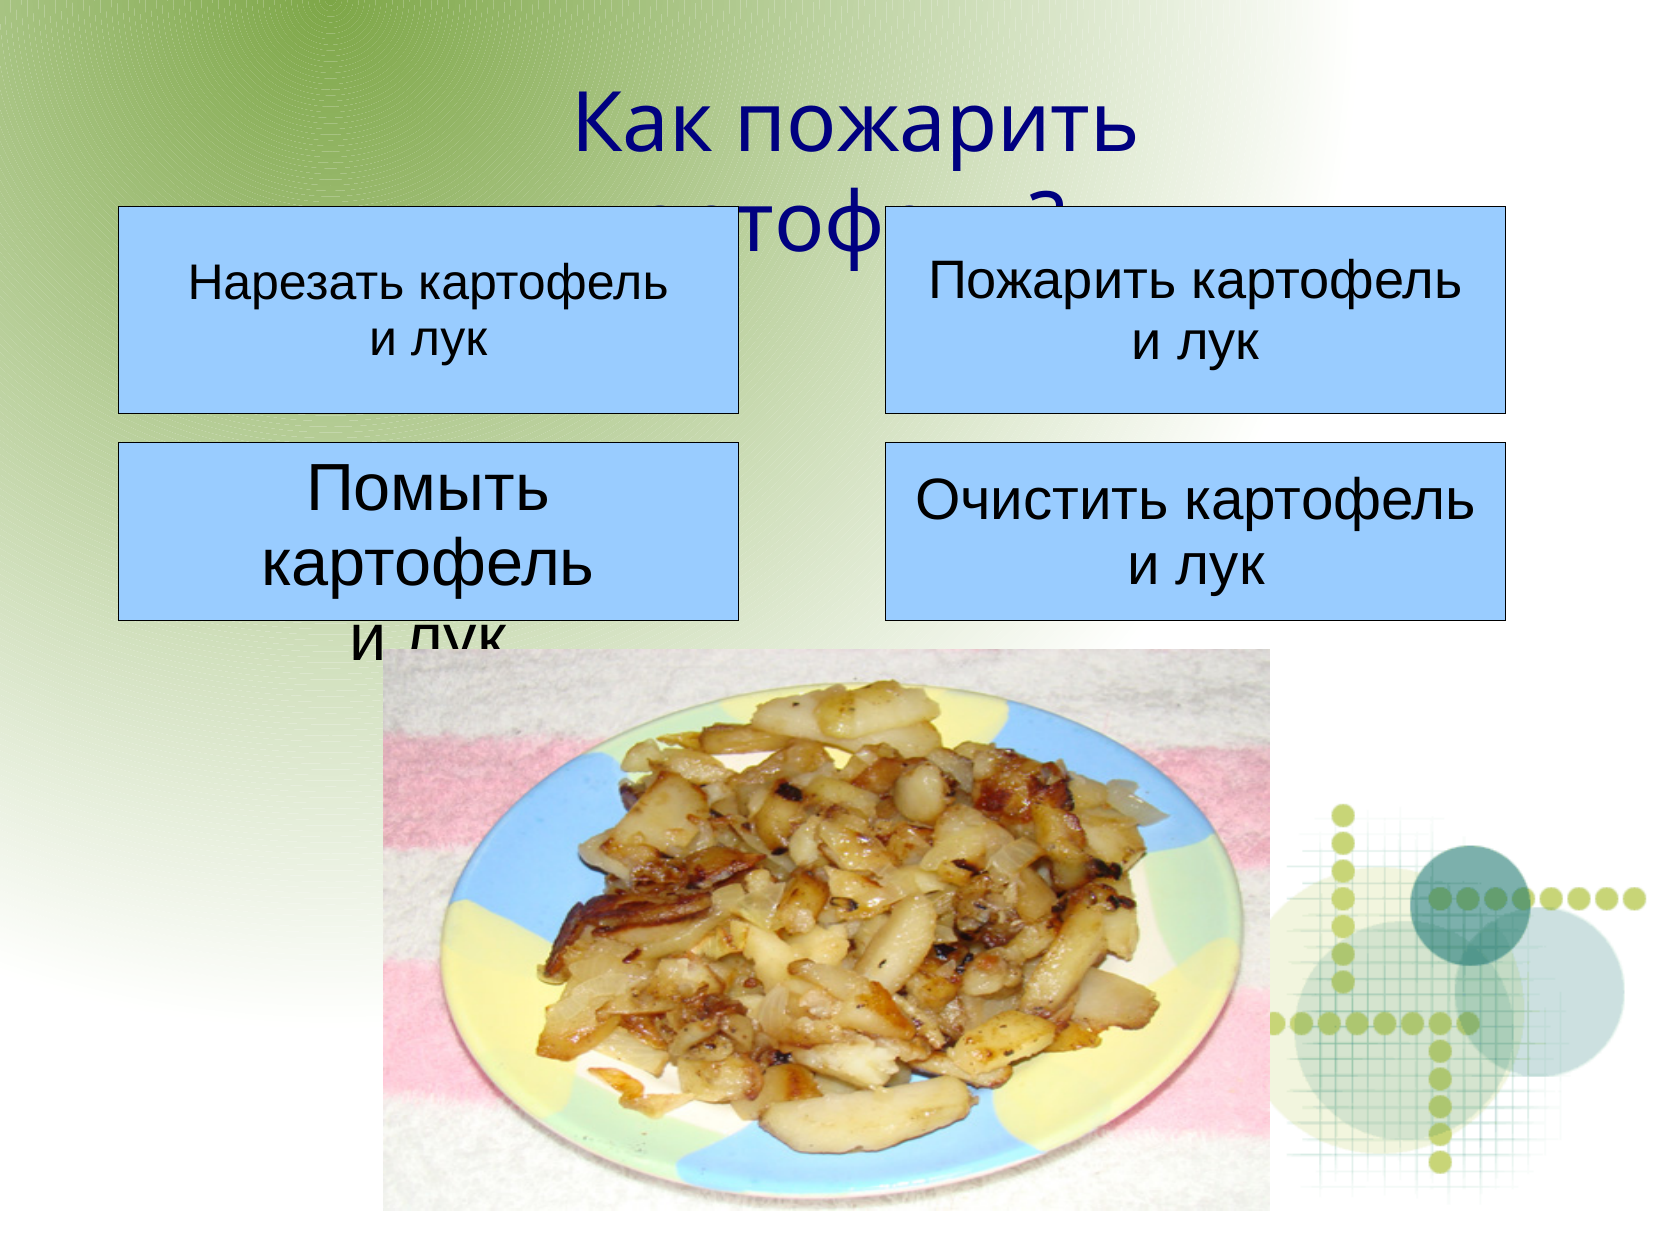

# Как пожарить картофель?
Нарезать картофель
и лук
Пожарить картофель
и лук
Помыть картофель
и лук
Очистить картофель
и лук